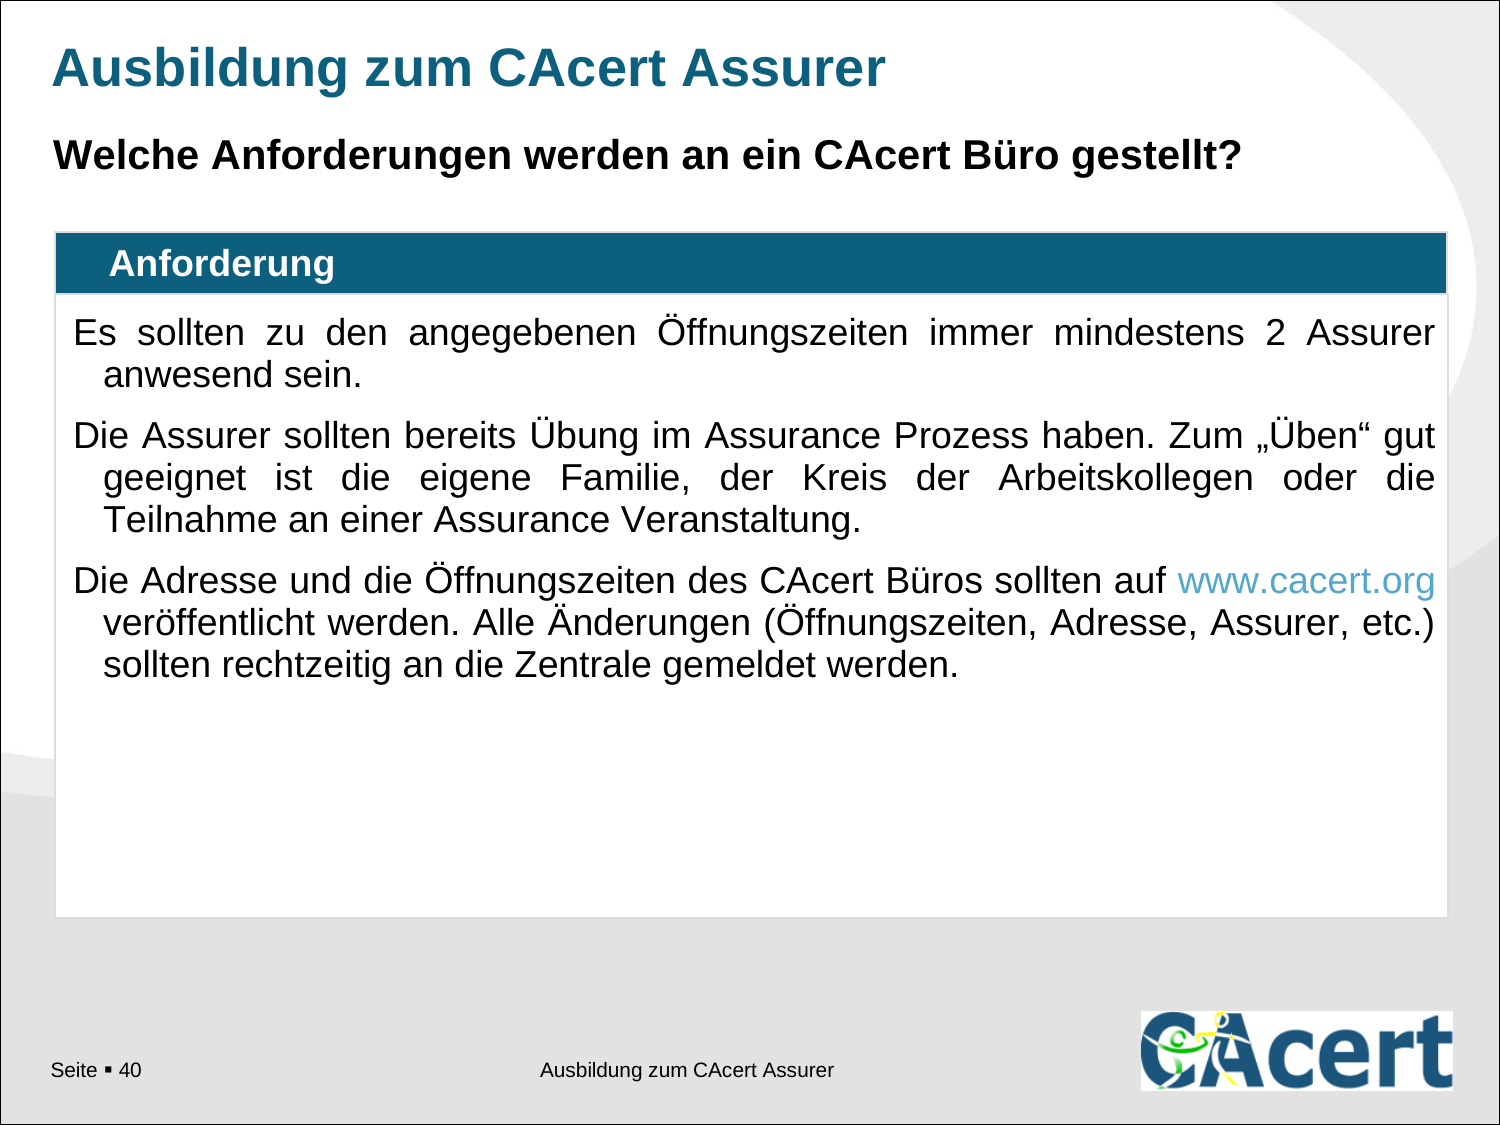

# Ausbildung zum CAcert Assurer
Welche Anforderungen werden an ein CAcert Büro gestellt?
Anforderung
Es sollten zu den angegebenen Öffnungszeiten immer mindestens 2 Assurer anwesend sein.
Die Assurer sollten bereits Übung im Assurance Prozess haben. Zum „Üben“ gut geeignet ist die eigene Familie, der Kreis der Arbeitskollegen oder die Teilnahme an einer Assurance Veranstaltung.
Die Adresse und die Öffnungszeiten des CAcert Büros sollten auf www.cacert.org veröffentlicht werden. Alle Änderungen (Öffnungszeiten, Adresse, Assurer, etc.) sollten rechtzeitig an die Zentrale gemeldet werden.
Ausbildung zum CAcert Assurer